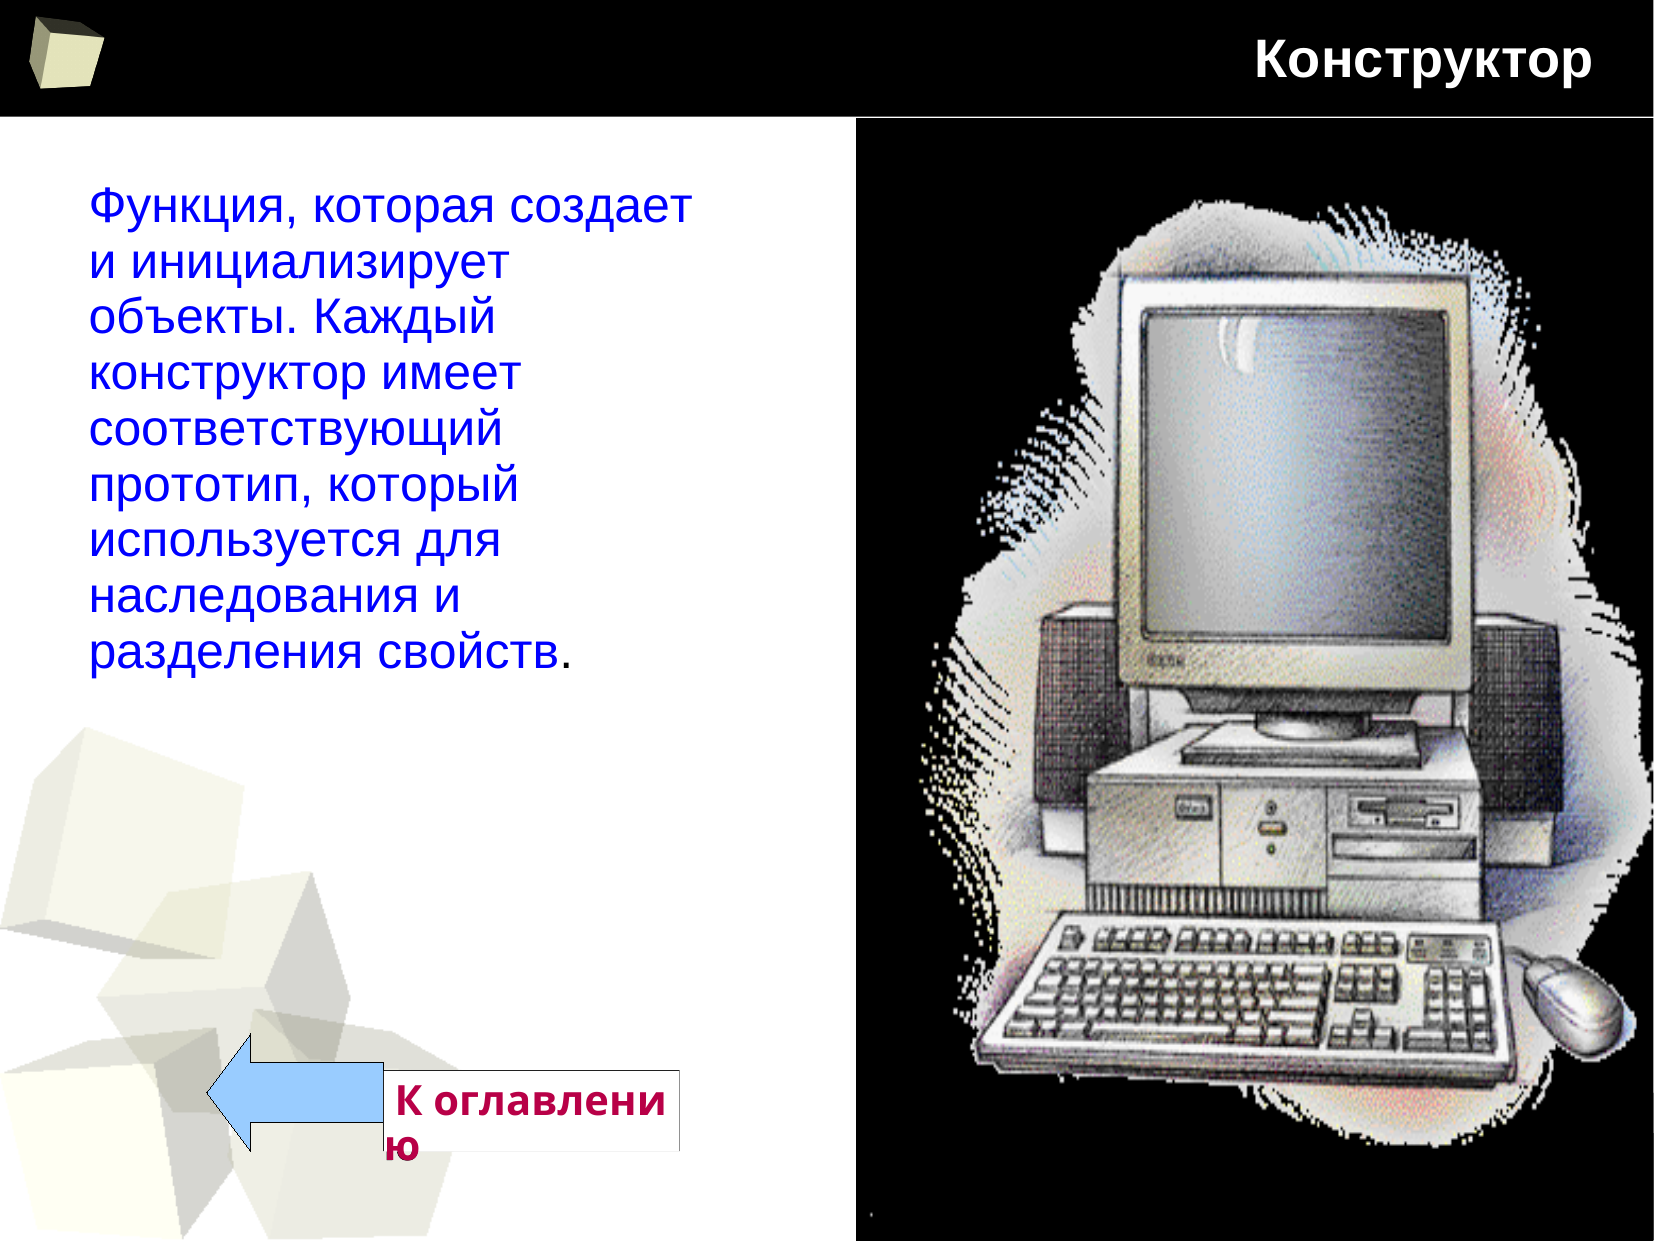

# Конструктор
Функция, которая создает и инициализирует объекты. Каждый конструктор имеет соответствующий прототип, который используется для наследования и разделения свойств.
 К оглавлению